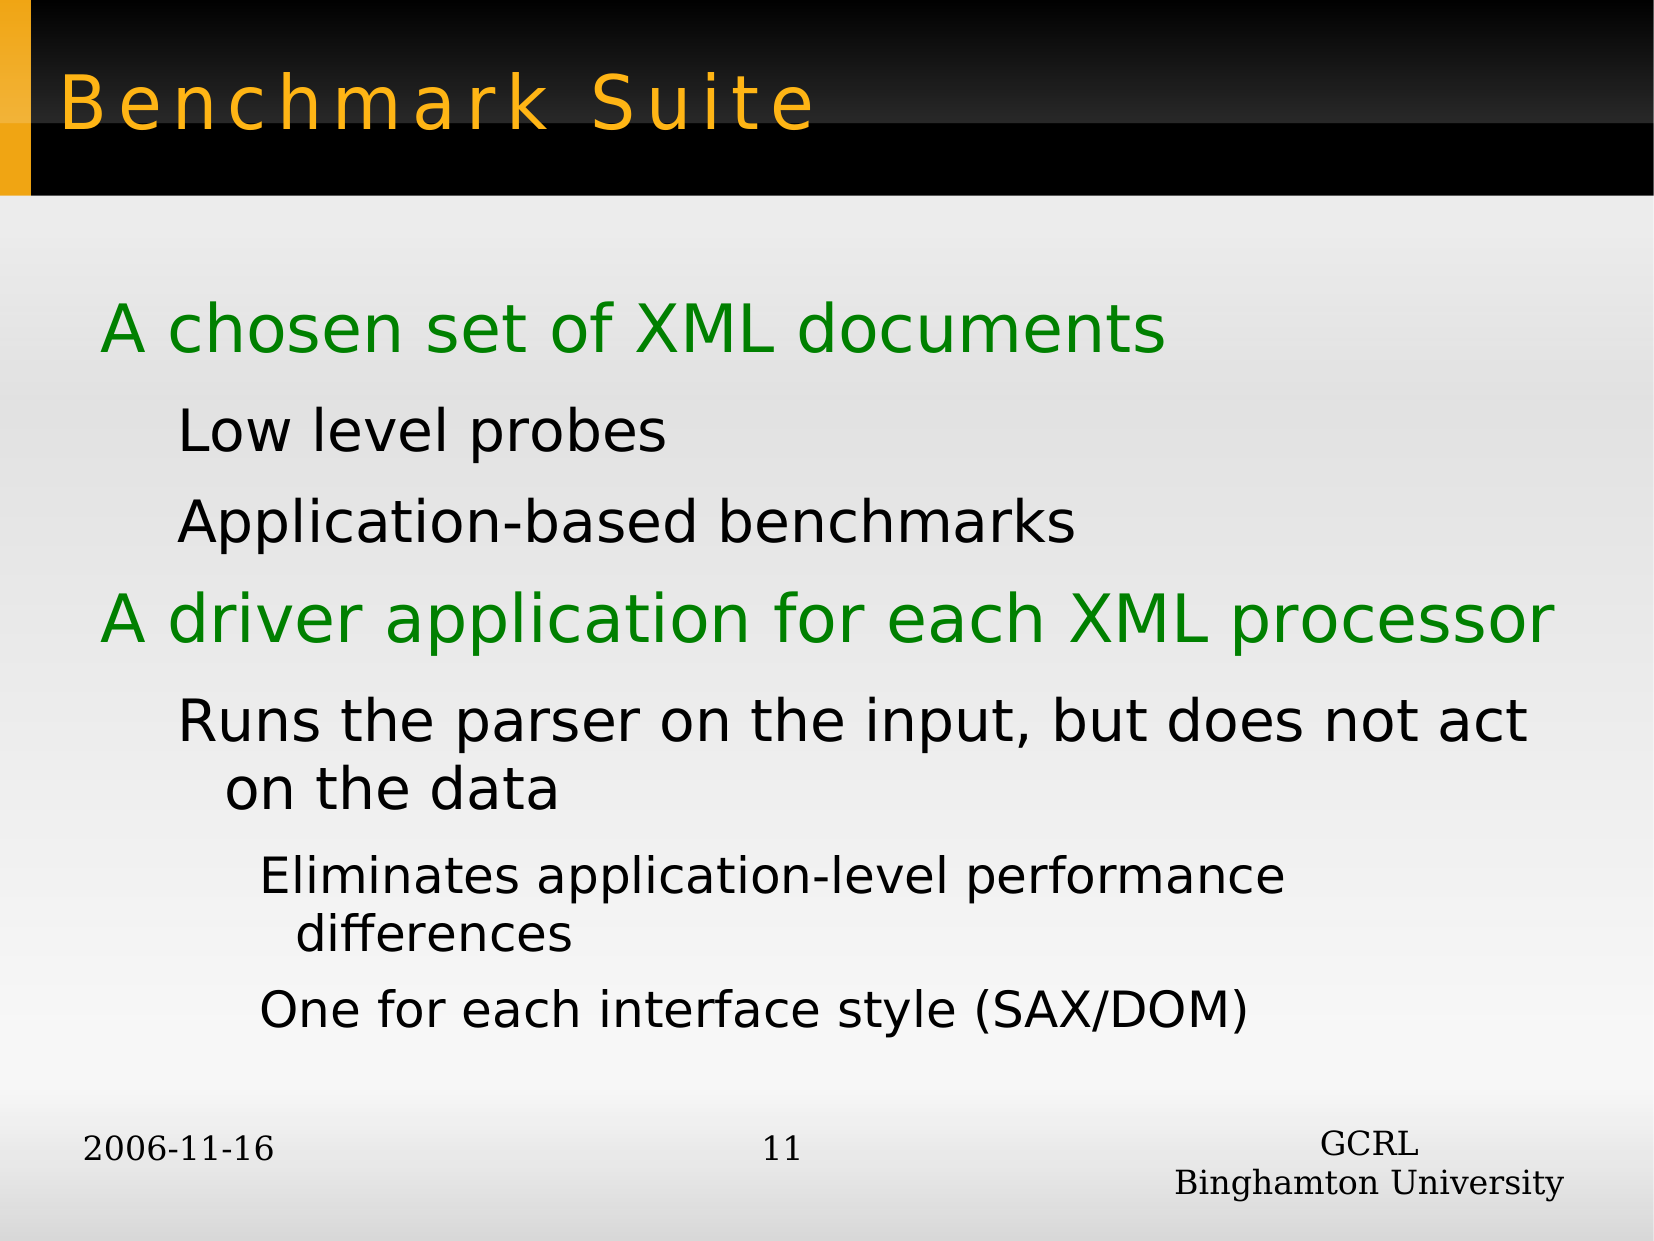

# Benchmark Suite
A chosen set of XML documents
Low level probes
Application-based benchmarks
A driver application for each XML processor
Runs the parser on the input, but does not act on the data
Eliminates application-level performance differences
One for each interface style (SAX/DOM)
11